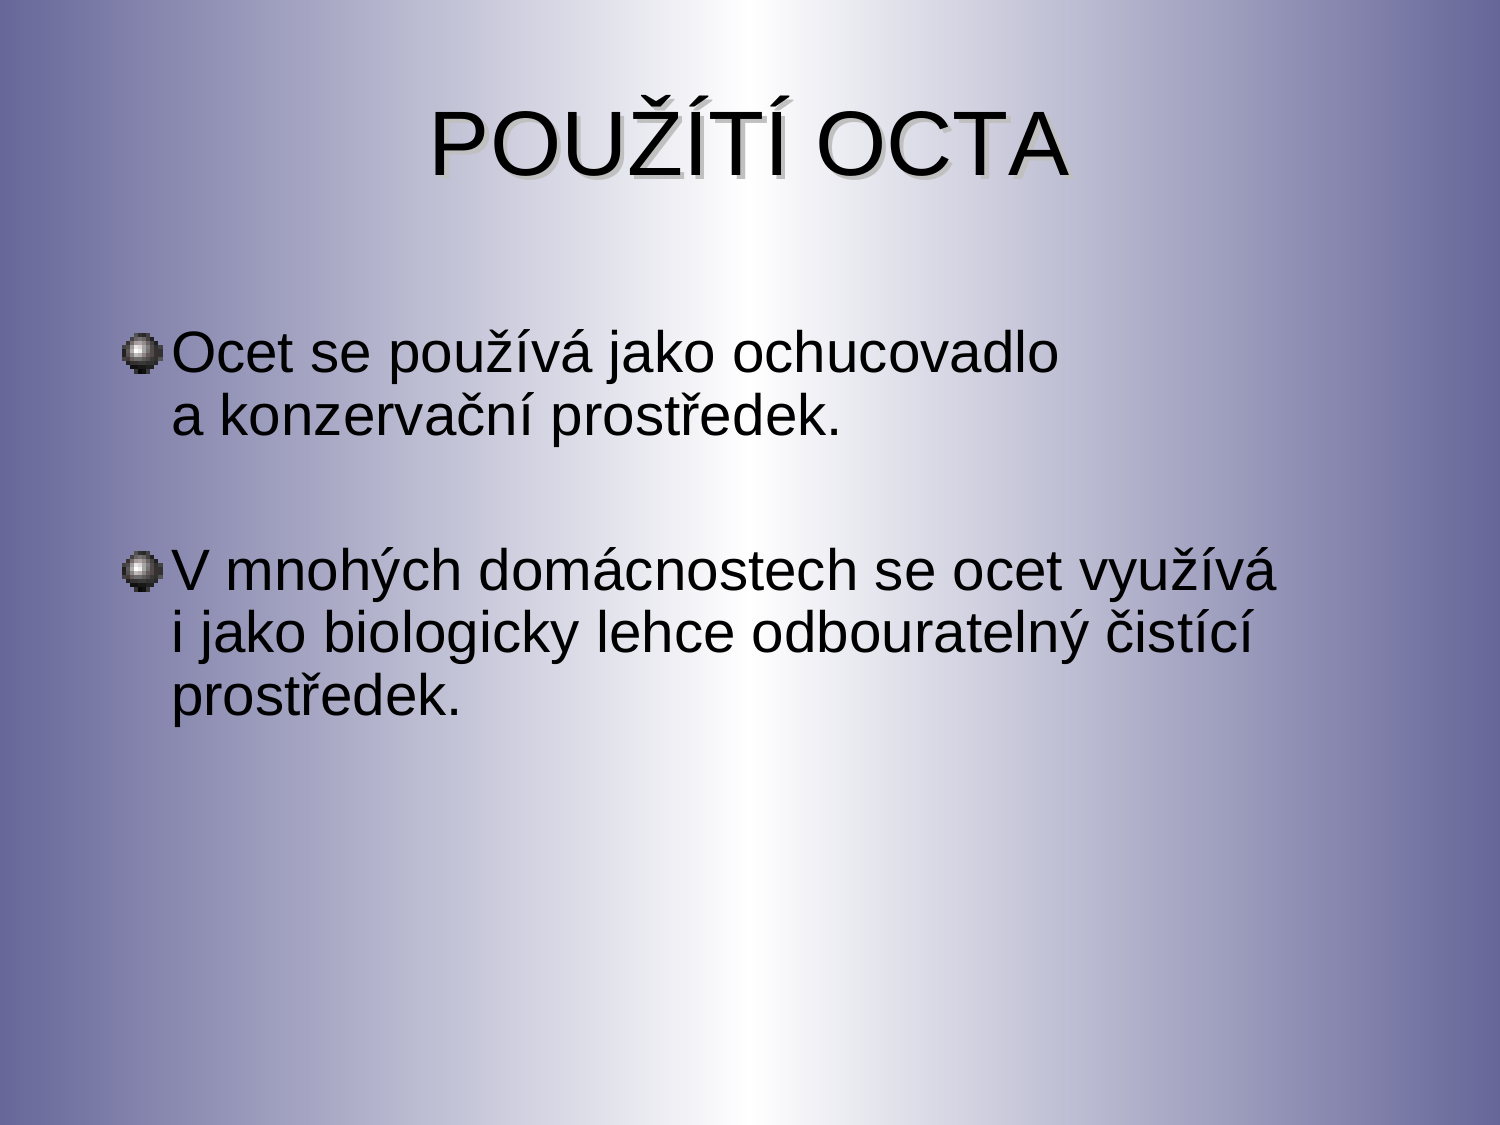

# POUŽÍTÍ OCTA
Ocet se používá jako ochucovadlo
a konzervační prostředek.
V mnohých domácnostech se ocet využívá
i jako biologicky lehce odbouratelný čistící prostředek.